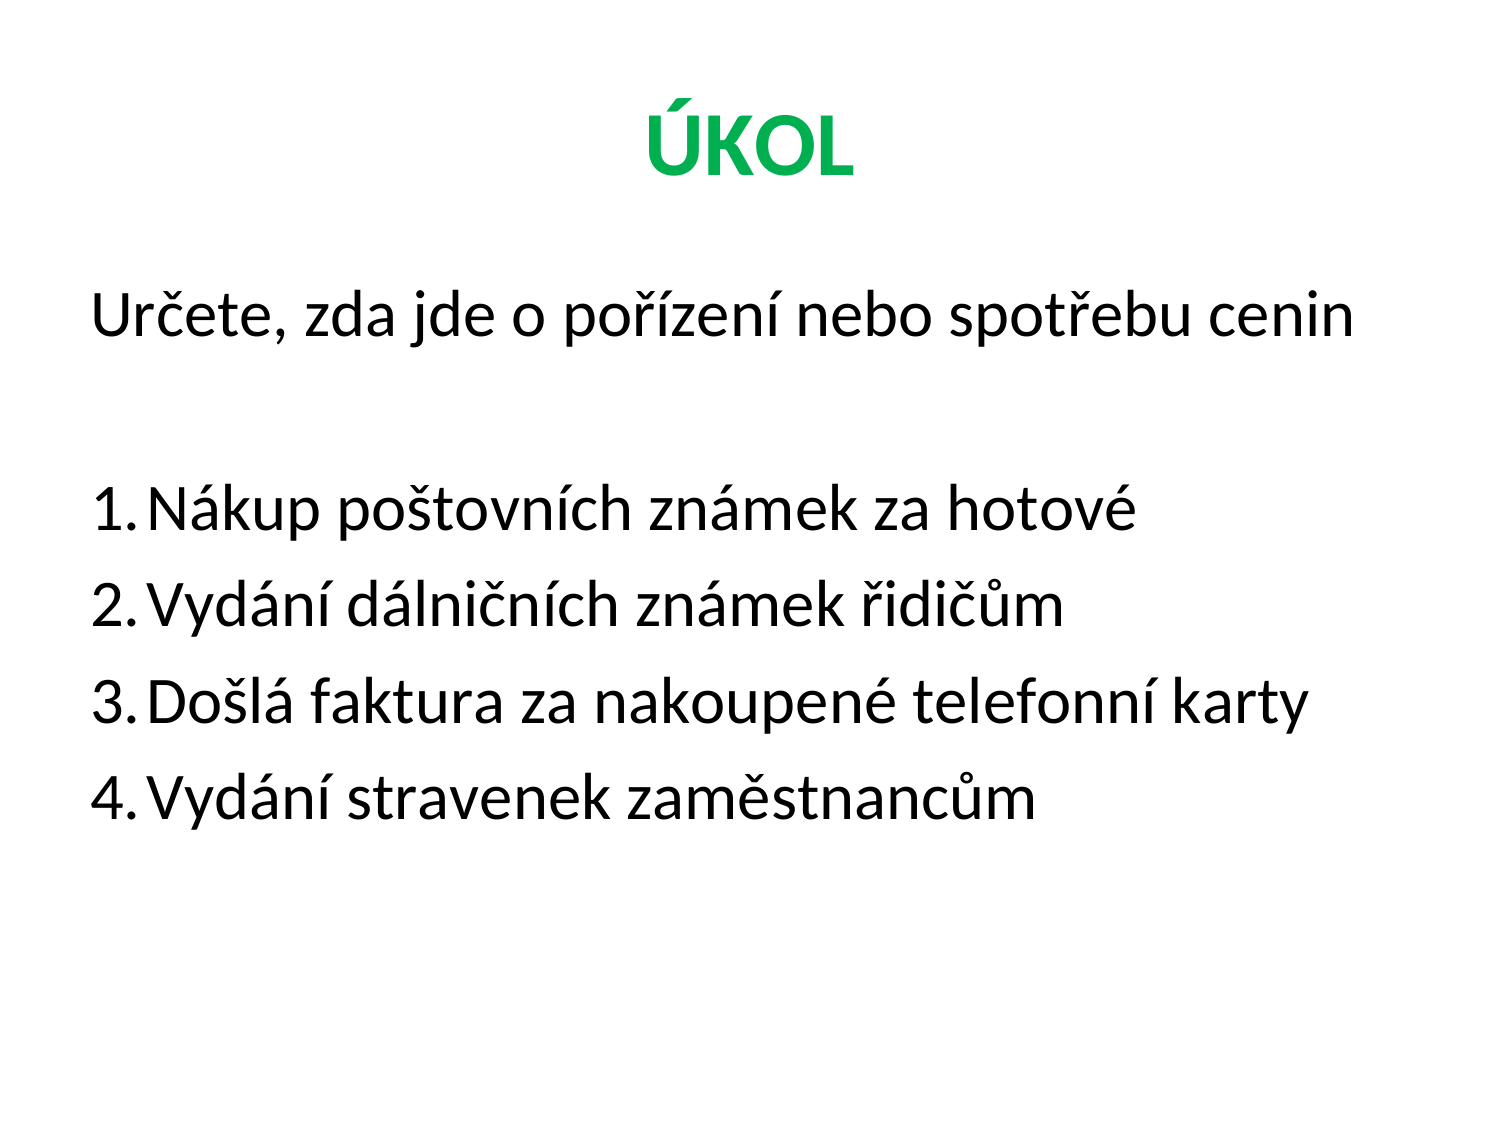

# ÚKOL
Určete, zda jde o pořízení nebo spotřebu cenin
Nákup poštovních známek za hotové
Vydání dálničních známek řidičům
Došlá faktura za nakoupené telefonní karty
Vydání stravenek zaměstnancům